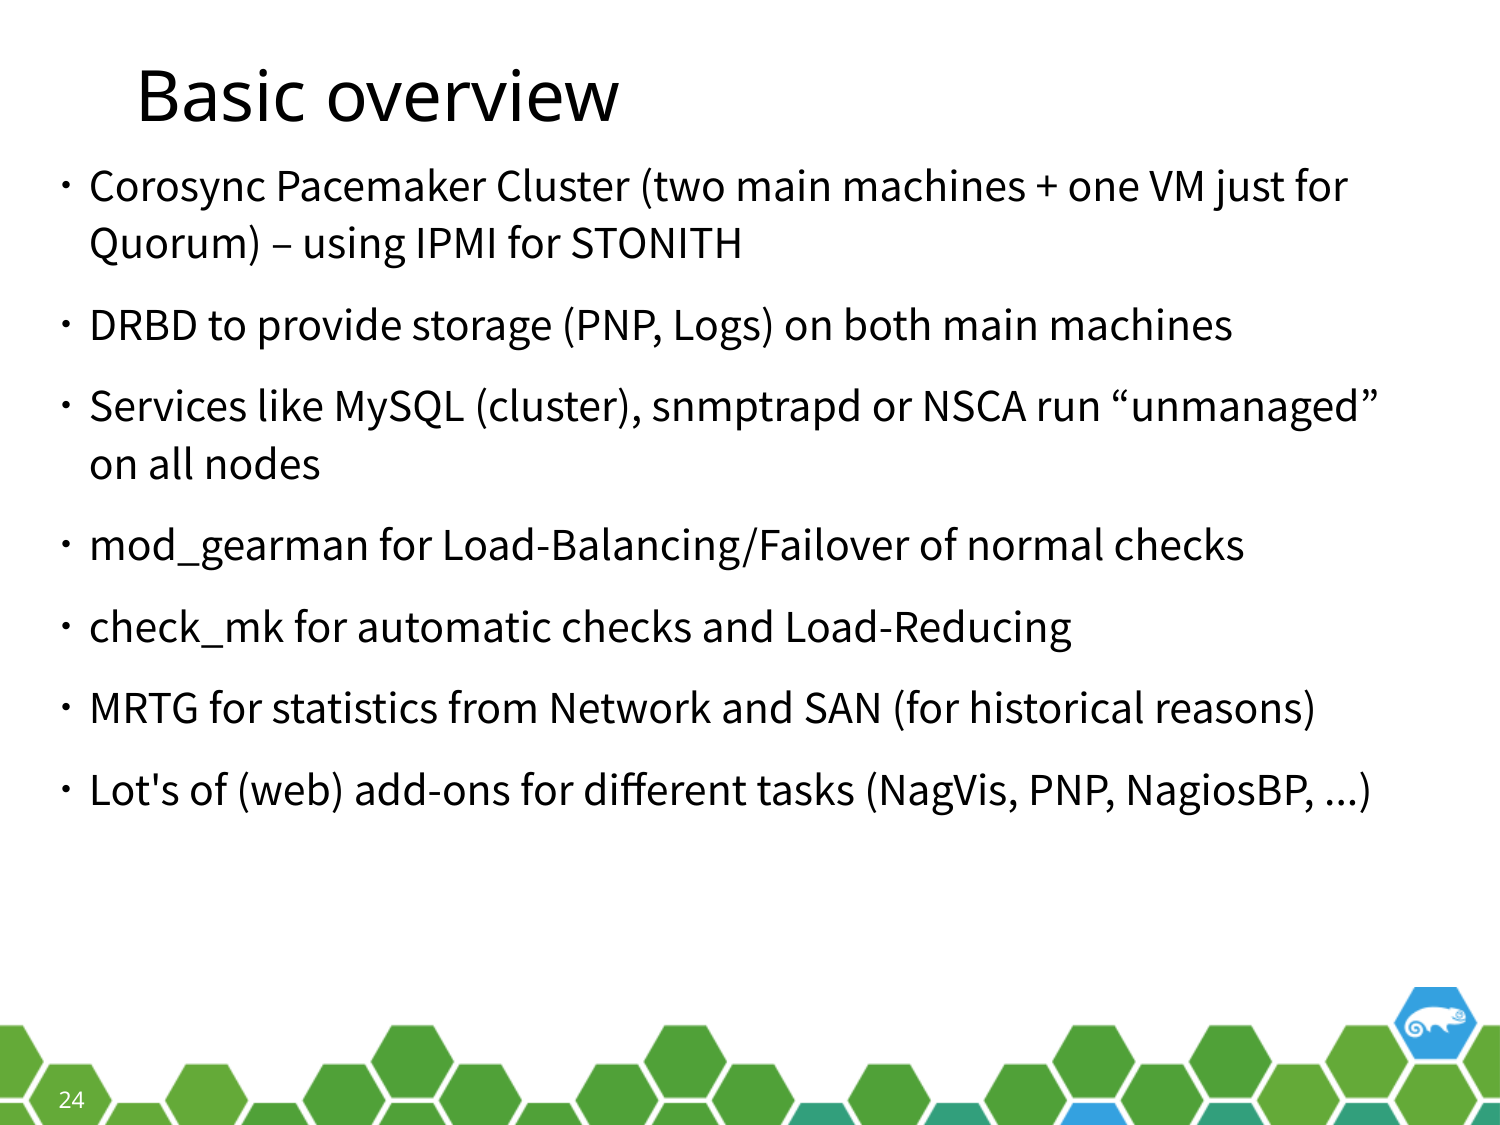

# Basic overview
Corosync Pacemaker Cluster (two main machines + one VM just for Quorum) – using IPMI for STONITH
DRBD to provide storage (PNP, Logs) on both main machines
Services like MySQL (cluster), snmptrapd or NSCA run “unmanaged” on all nodes
mod_gearman for Load-Balancing/Failover of normal checks
check_mk for automatic checks and Load-Reducing
MRTG for statistics from Network and SAN (for historical reasons)
Lot's of (web) add-ons for different tasks (NagVis, PNP, NagiosBP, ...)